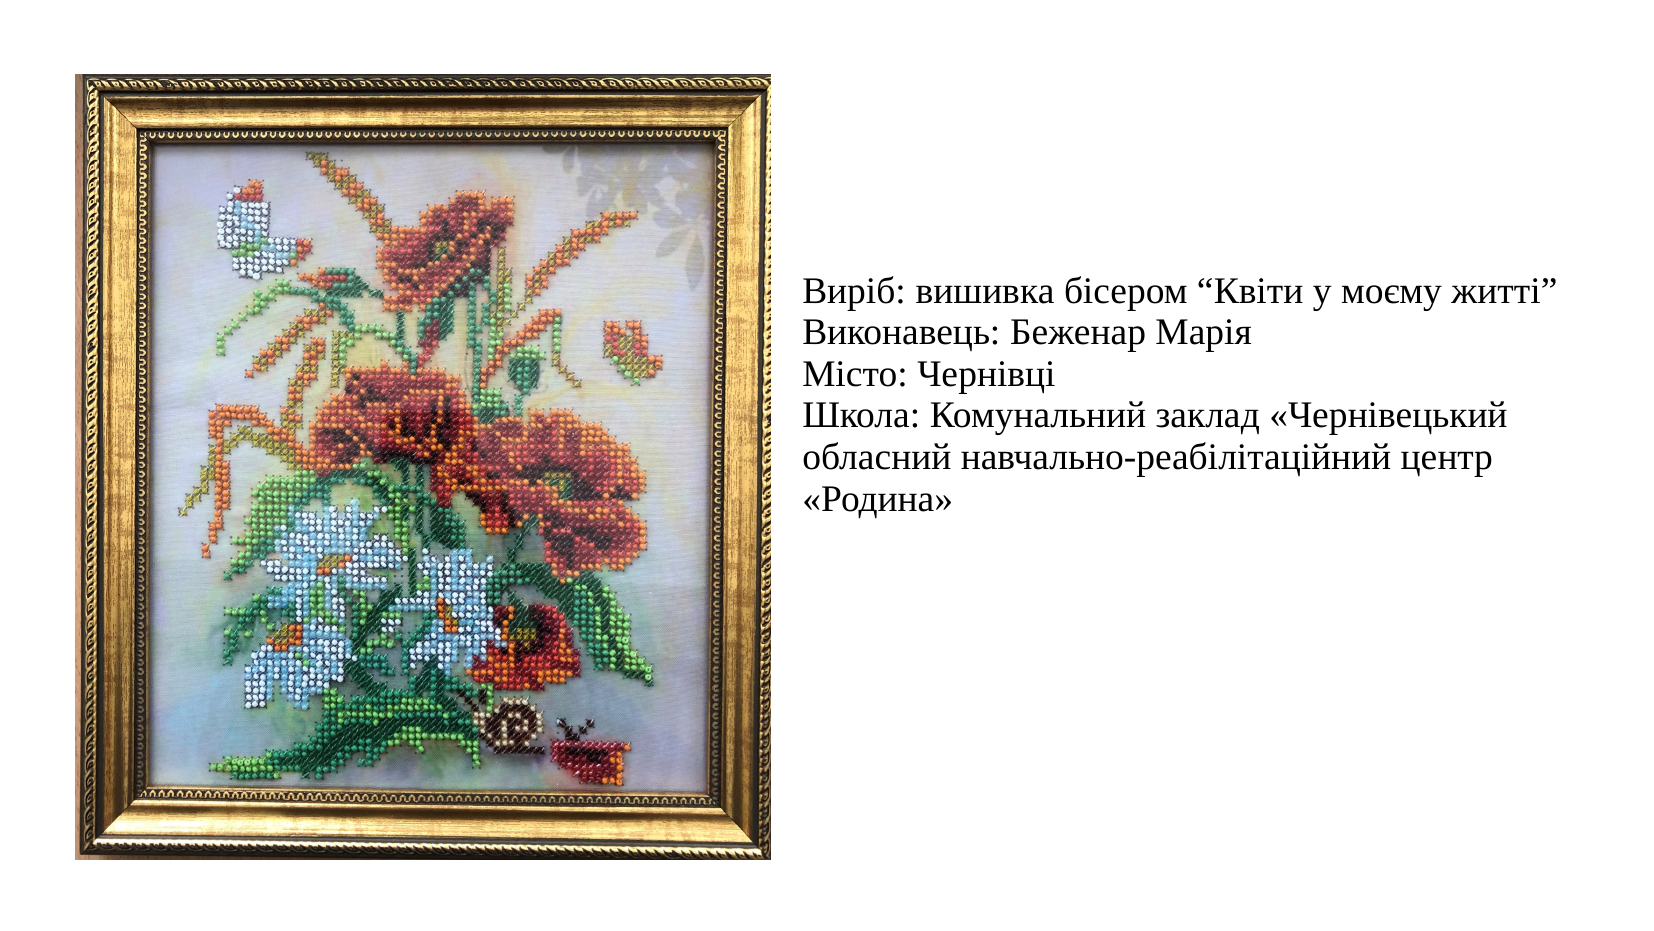

Виріб: вишивка бісером “Квіти у моєму житті”
Виконавець: Беженар Марія
Місто: Чернівці
Школа: Комунальний заклад «Чернівецький обласний навчально-реабілітаційний центр «Родина»